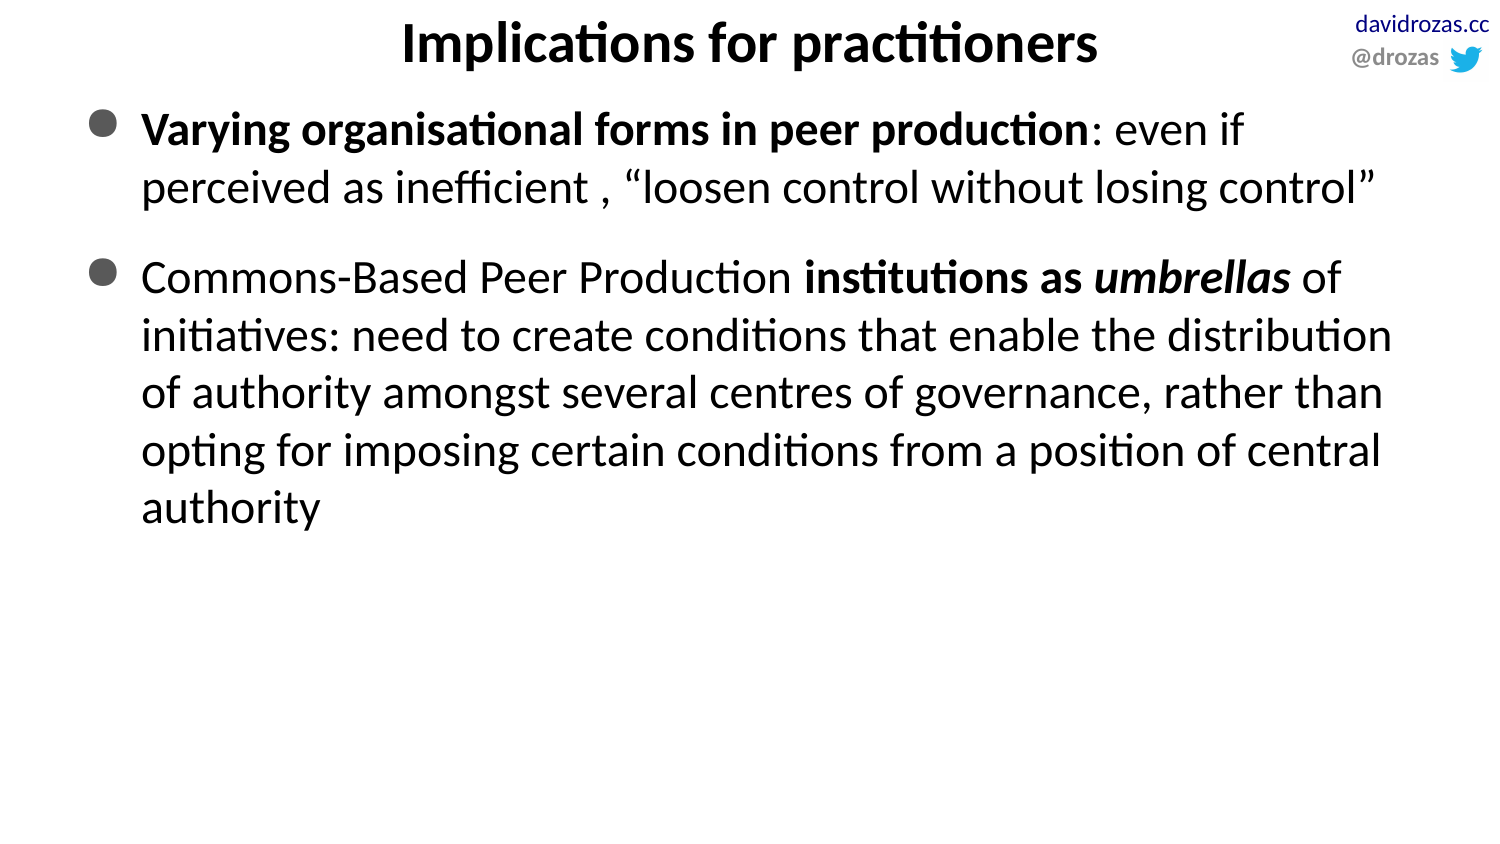

# Implications for practitioners
davidrozas.cc
@drozas
Varying organisational forms in peer production: even if perceived as inefficient , “loosen control without losing control”
Commons-Based Peer Production institutions as umbrellas of initiatives: need to create conditions that enable the distribution of authority amongst several centres of governance, rather than opting for imposing certain conditions from a position of central authority